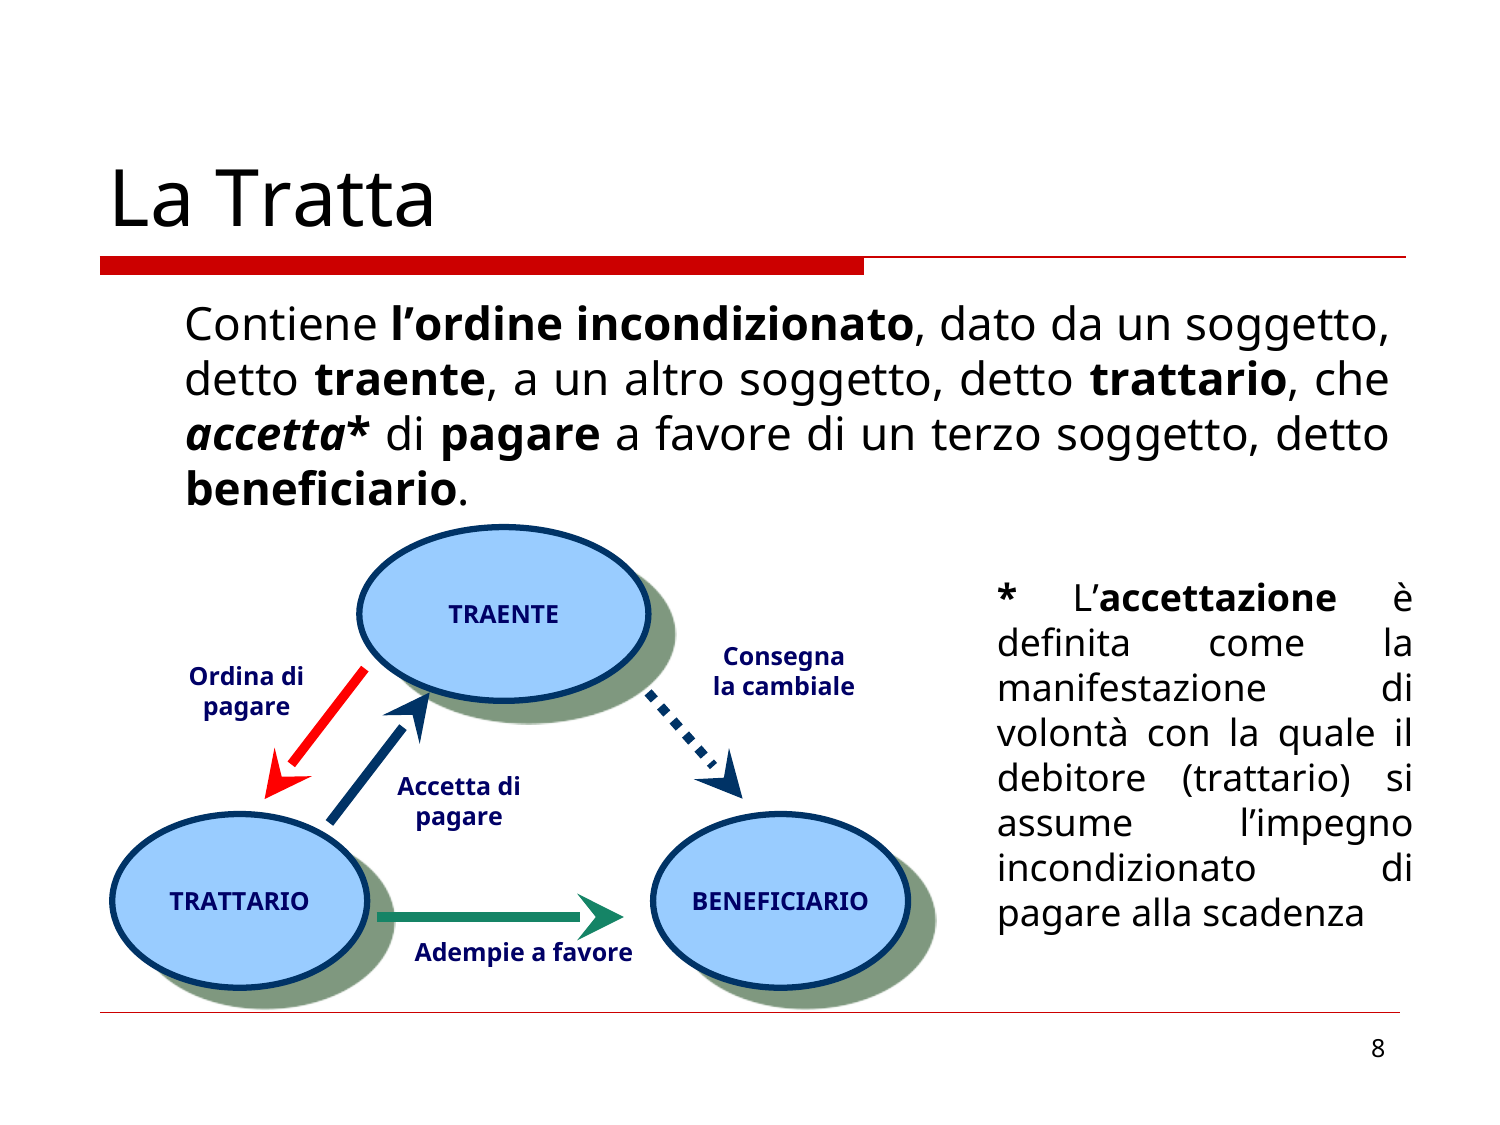

# La Tratta
Contiene l’ordine incondizionato, dato da un soggetto, detto traente, a un altro soggetto, detto trattario, che accetta* di pagare a favore di un terzo soggetto, detto beneficiario.
TRAENTE
* L’accettazione è definita come la manifestazione di volontà con la quale il debitore (trattario) si assume l’impegno incondizionato di pagare alla scadenza
Consegna la cambiale
Ordina di pagare
Accetta di pagare
TRATTARIO
BENEFICIARIO
Adempie a favore
8